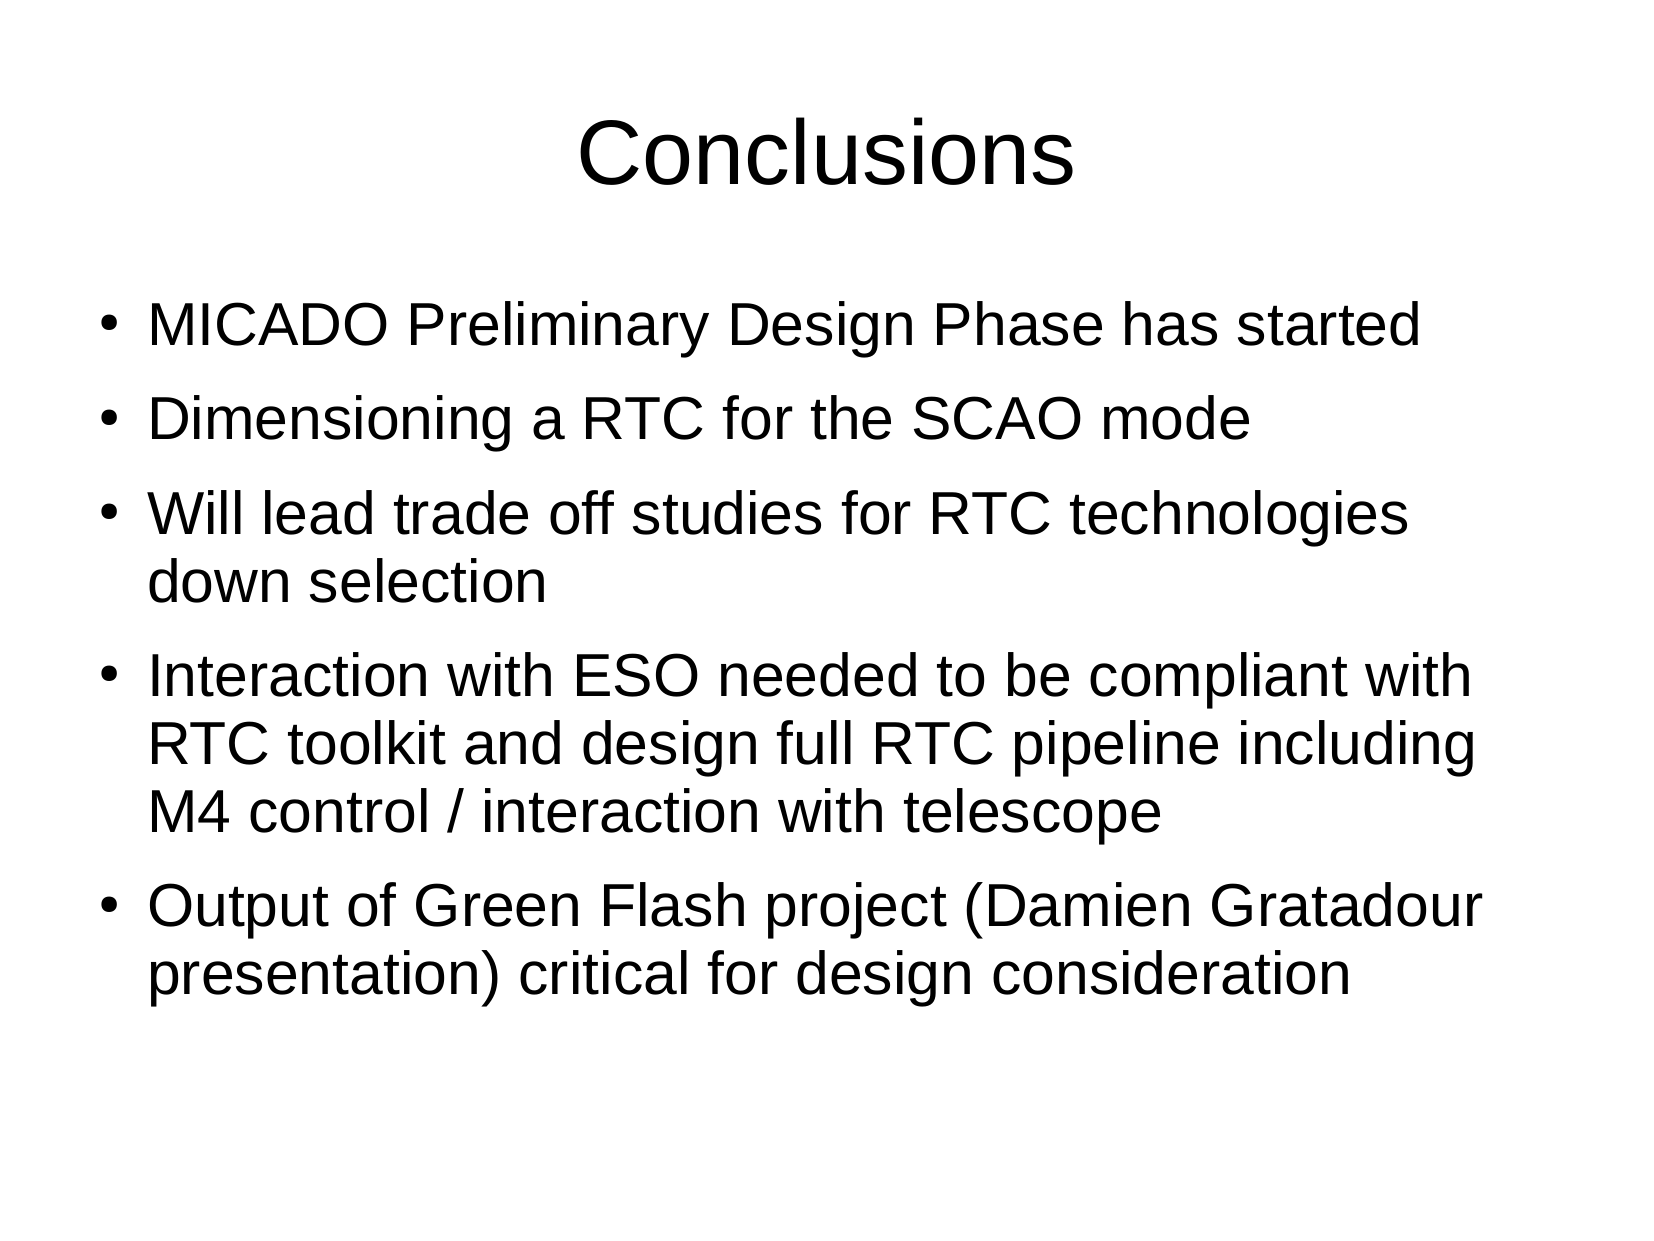

# Conclusions
MICADO Preliminary Design Phase has started
Dimensioning a RTC for the SCAO mode
Will lead trade off studies for RTC technologies down selection
Interaction with ESO needed to be compliant with RTC toolkit and design full RTC pipeline including M4 control / interaction with telescope
Output of Green Flash project (Damien Gratadour presentation) critical for design consideration